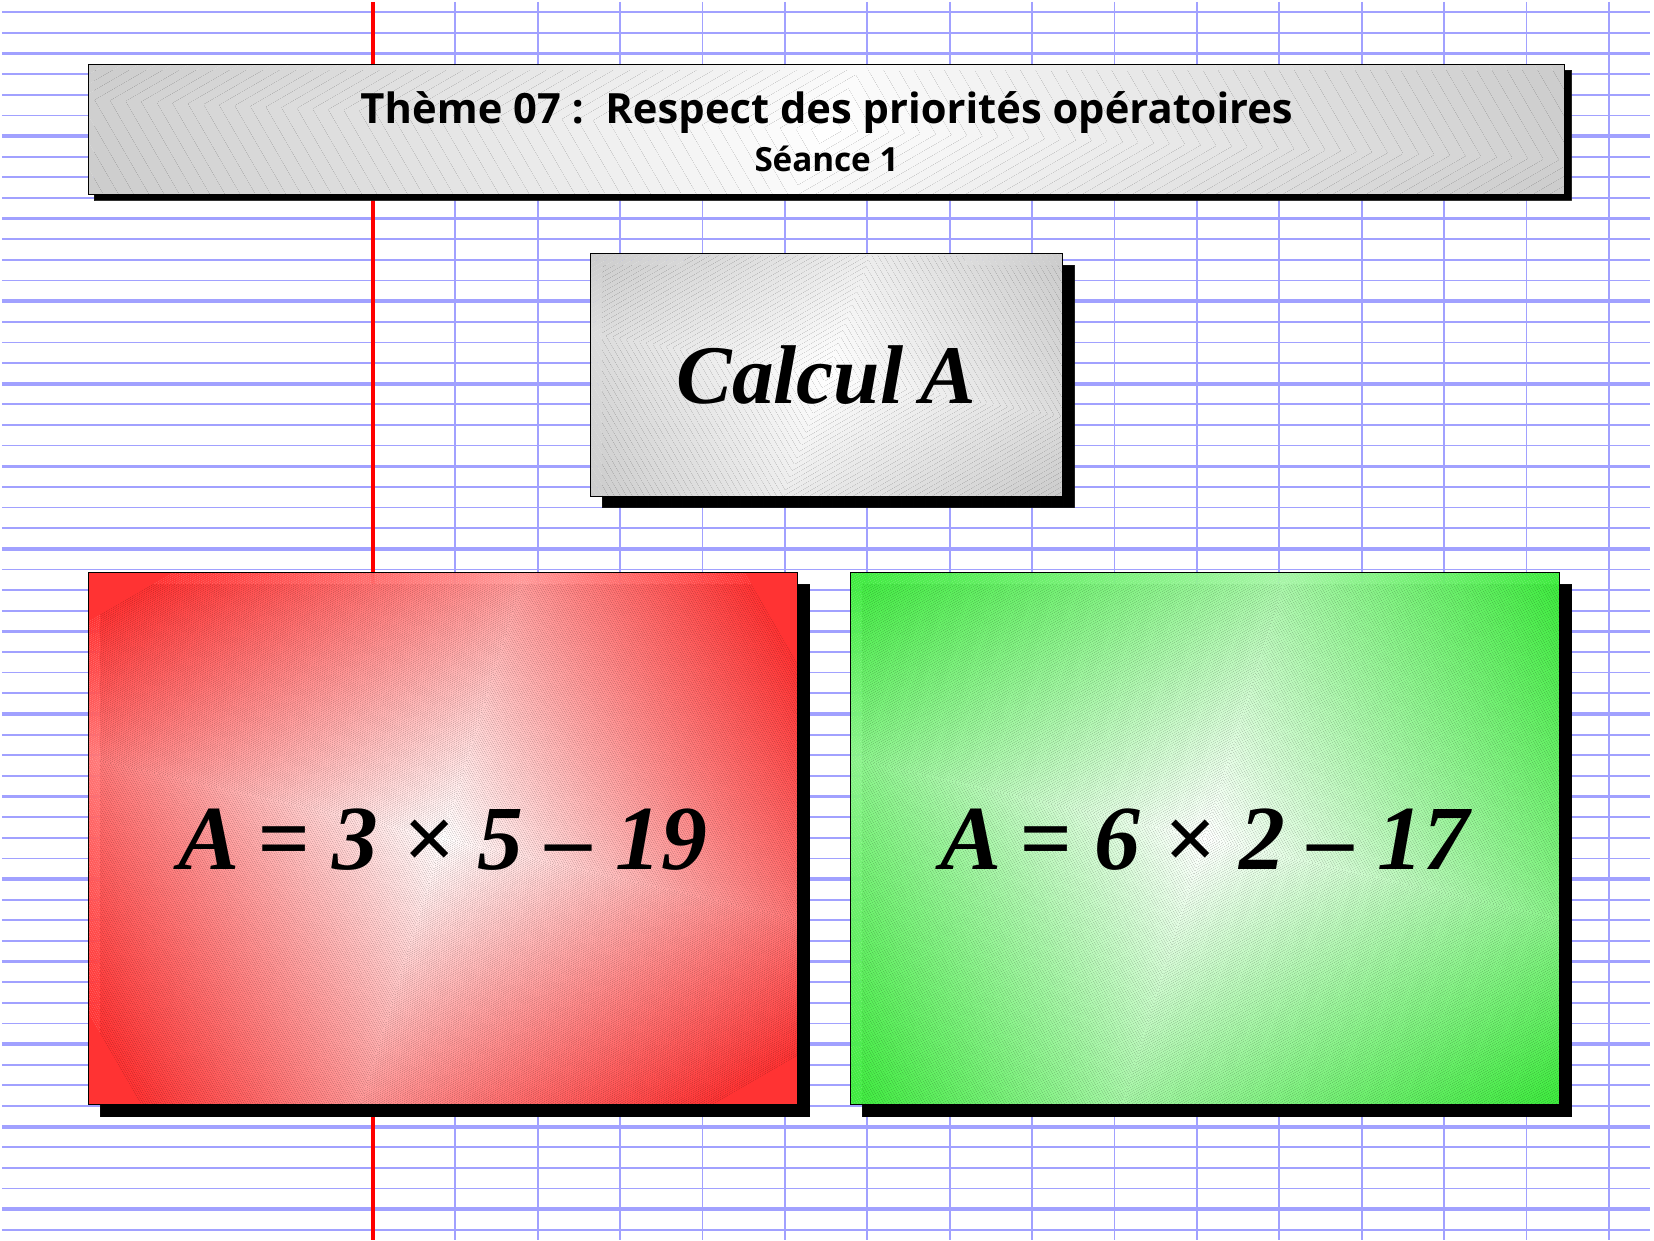

Thème 07 : Respect des priorités opératoires
Séance 1
Calcul A
10
11
12
13
14
15
9
0
1
2
3
4
5
6
7
8
A = 3 × 5 – 19
A = 6 × 2 – 17